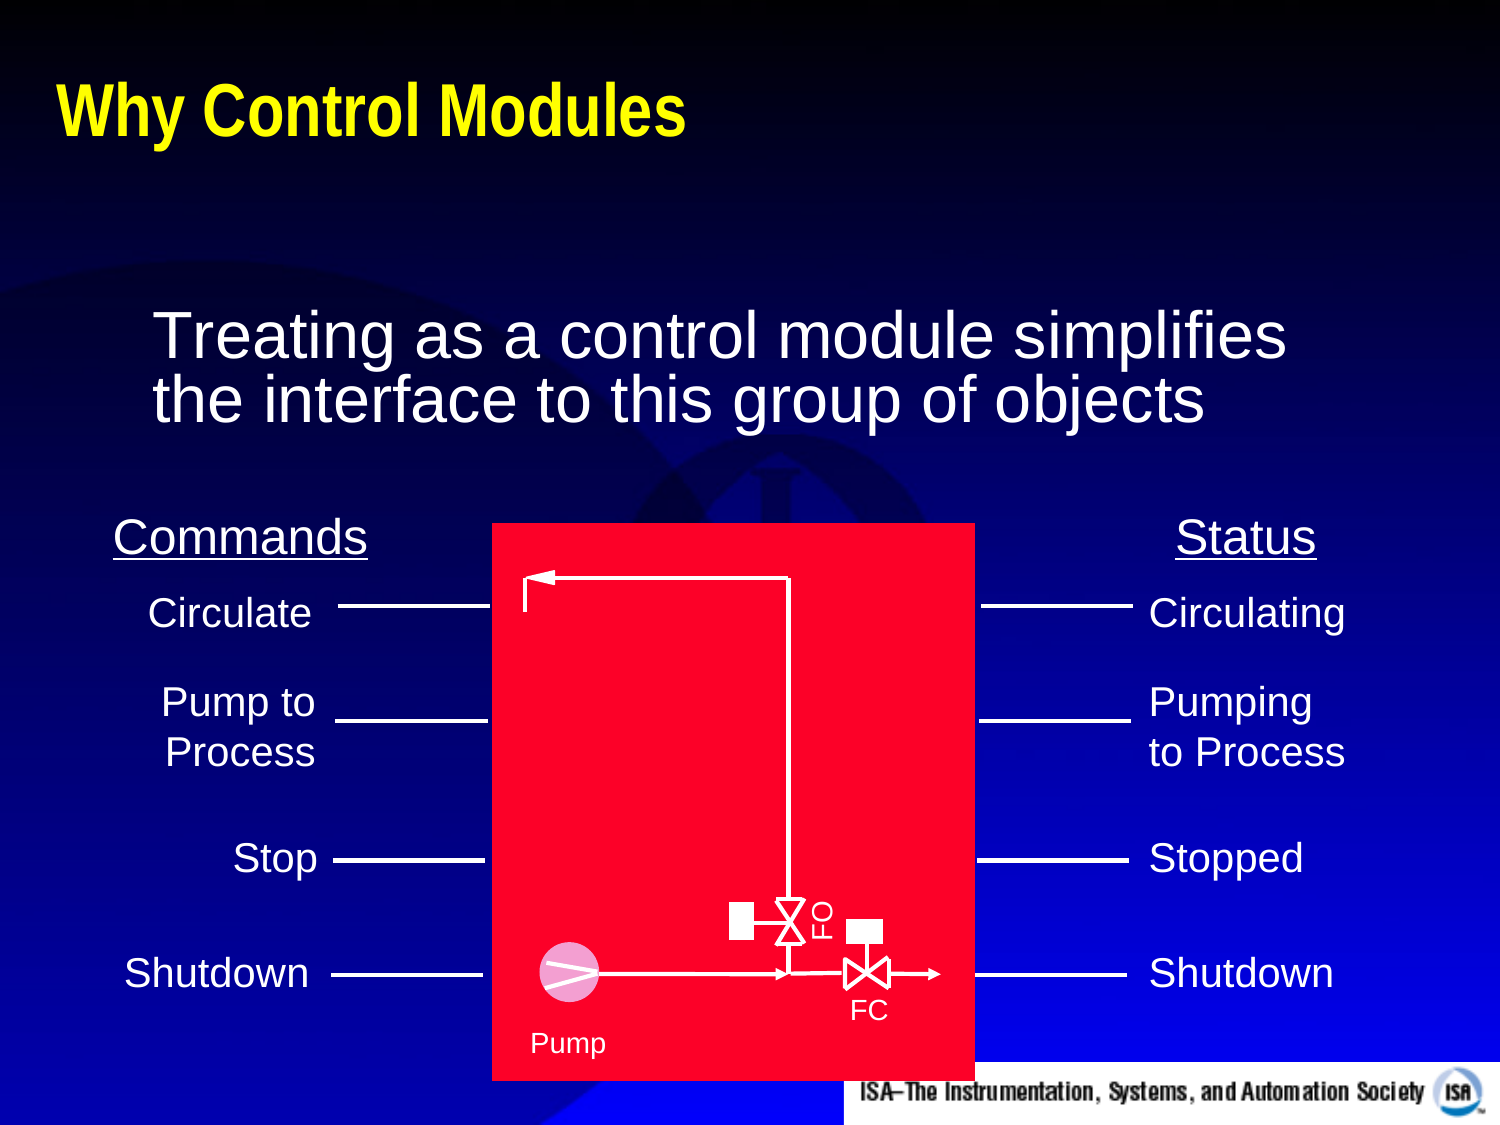

# Why Control Modules
Treating as a control module simplifies the interface to this group of objects
Commands
Status
Circulate
Circulating
Pump to
Process
Pumping
to Process
Stop
Stopped
FO
Shutdown
Shutdown
FC
Pump